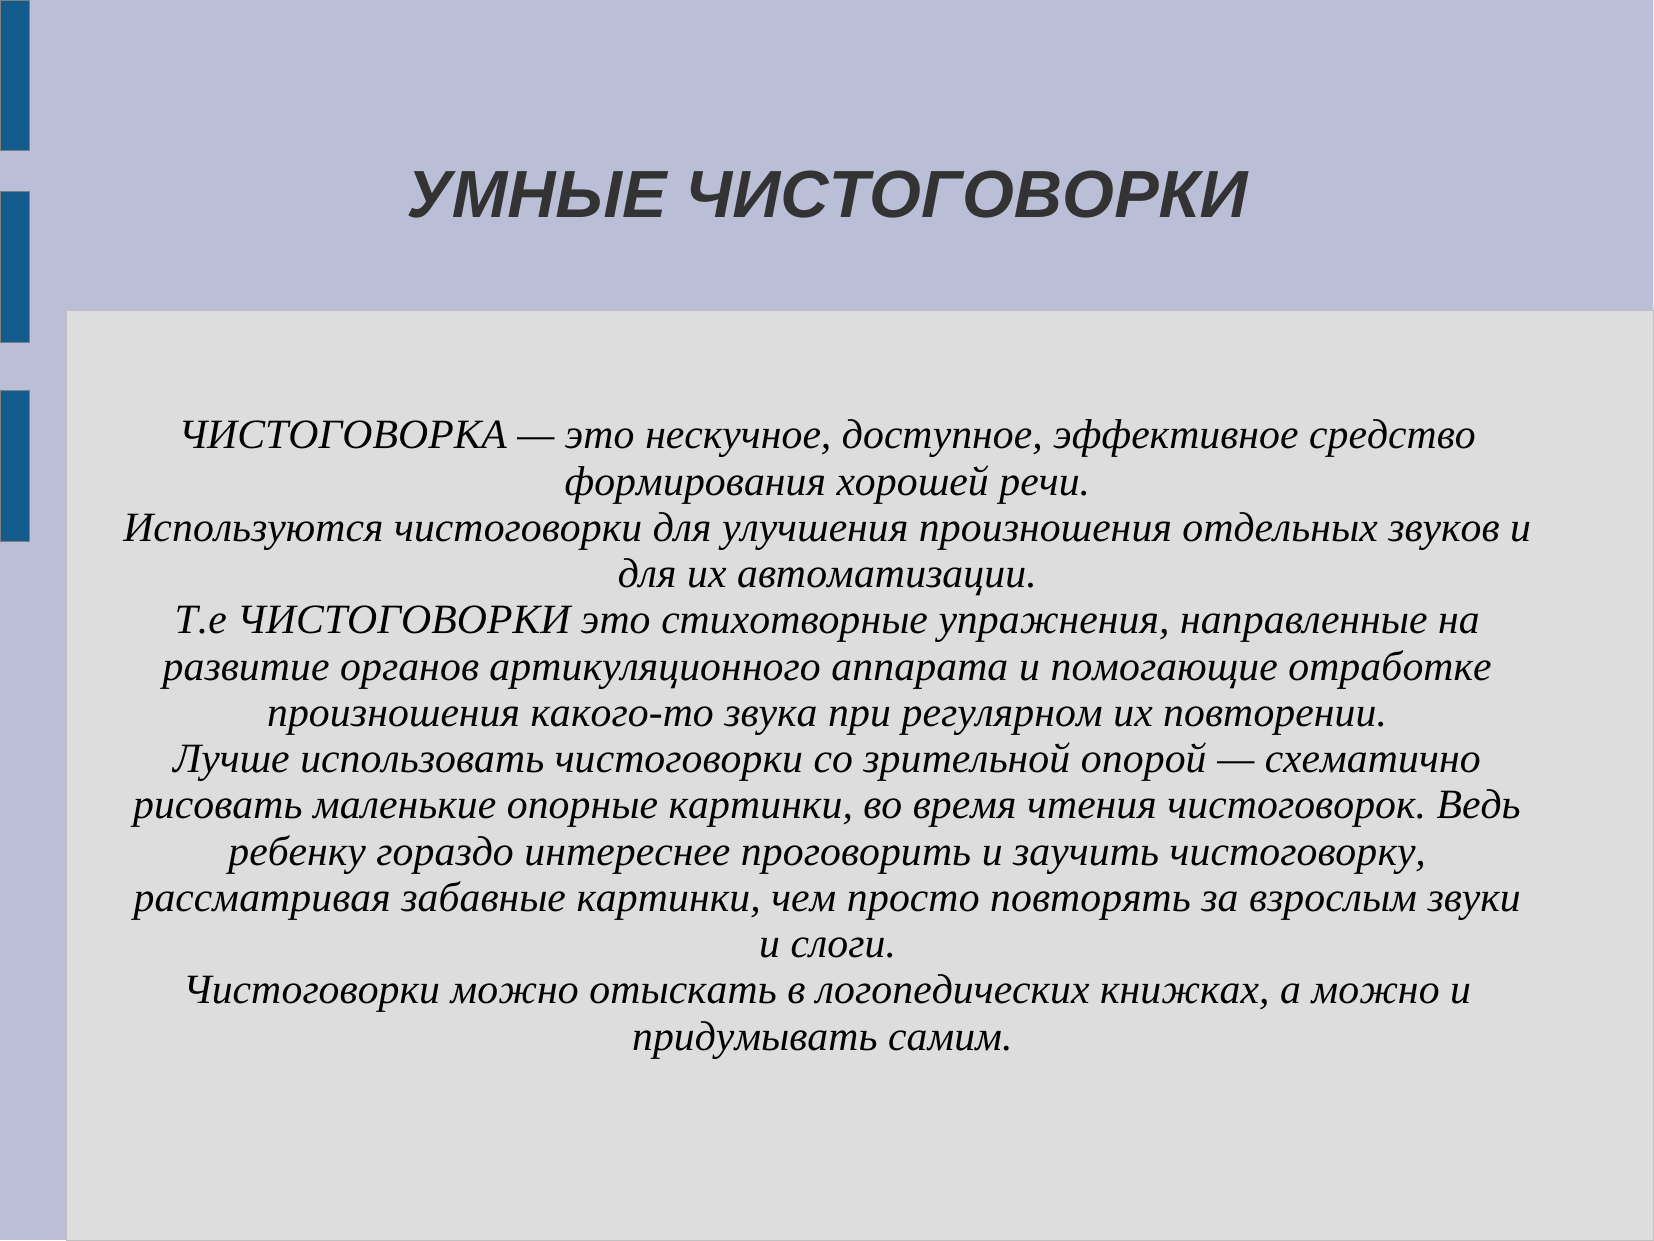

# УМНЫЕ ЧИСТОГОВОРКИ
ЧИСТОГОВОРКА — это нескучное, доступное, эффективное средство формирования хорошей речи.
Используются чистоговорки для улучшения произношения отдельных звуков и для их автоматизации.
Т.е ЧИСТОГОВОРКИ это стихотворные упражнения, направленные на развитие органов артикуляционного аппарата и помогающие отработке произношения какого-то звука при регулярном их повторении.
Лучше использовать чистоговорки со зрительной опорой — схематично рисовать маленькие опорные картинки, во время чтения чистоговорок. Ведь ребенку гораздо интереснее проговорить и заучить чистоговорку, рассматривая забавные картинки, чем просто повторять за взрослым звуки и слоги.
Чистоговорки можно отыскать в логопедических книжках, а можно и придумывать самим.